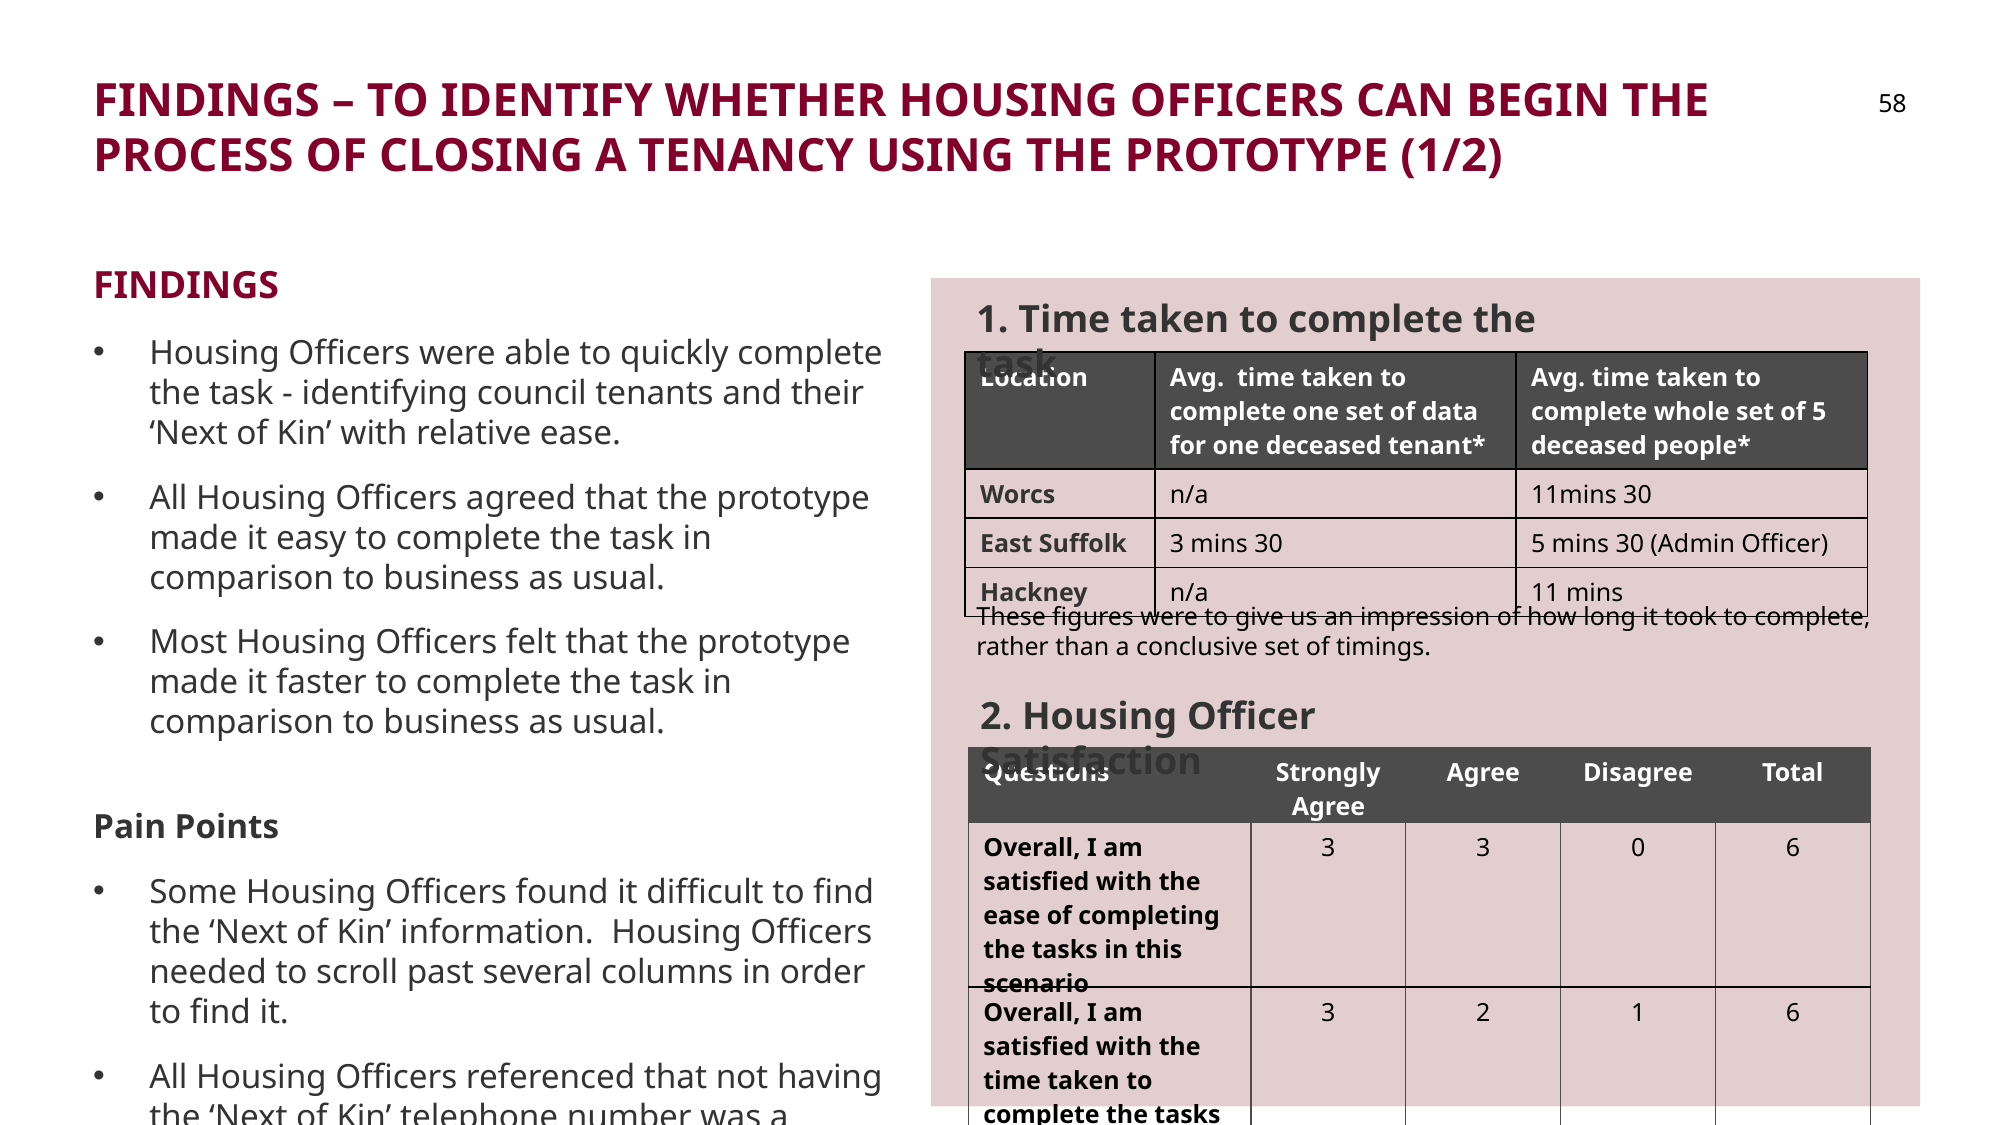

# FINDINGS – TO IDENTIFY WHETHER HOUSING OFFICERS CAN BEGIN THE PROCESS OF CLOSING A TENANCY USING THE PROTOTYPE (1/2)
FINDINGS
Housing Officers were able to quickly complete the task - identifying council tenants and their ‘Next of Kin’ with relative ease.
All Housing Officers agreed that the prototype made it easy to complete the task in comparison to business as usual.
Most Housing Officers felt that the prototype made it faster to complete the task in comparison to business as usual.
Pain Points
Some Housing Officers found it difficult to find the ‘Next of Kin’ information. Housing Officers needed to scroll past several columns in order to find it.
All Housing Officers referenced that not having the ‘Next of Kin’ telephone number was a disadvantage.
1. Time taken to complete the task
| Location | Avg. time taken to complete one set of data for one deceased tenant\* | Avg. time taken to complete whole set of 5 deceased people\* |
| --- | --- | --- |
| Worcs | n/a | 11mins 30 |
| East Suffolk | 3 mins 30 | 5 mins 30 (Admin Officer) |
| Hackney | n/a | 11 mins |
These figures were to give us an impression of how long it took to complete, rather than a conclusive set of timings.
2. Housing Officer Satisfaction
| Questions | Strongly Agree | Agree | Disagree | Total |
| --- | --- | --- | --- | --- |
| Overall, I am satisfied with the ease of completing the tasks in this scenario | 3 | 3 | 0 | 6 |
| Overall, I am satisfied with the time taken to complete the tasks in this scenario | 3 | 2 | 1 | 6 |